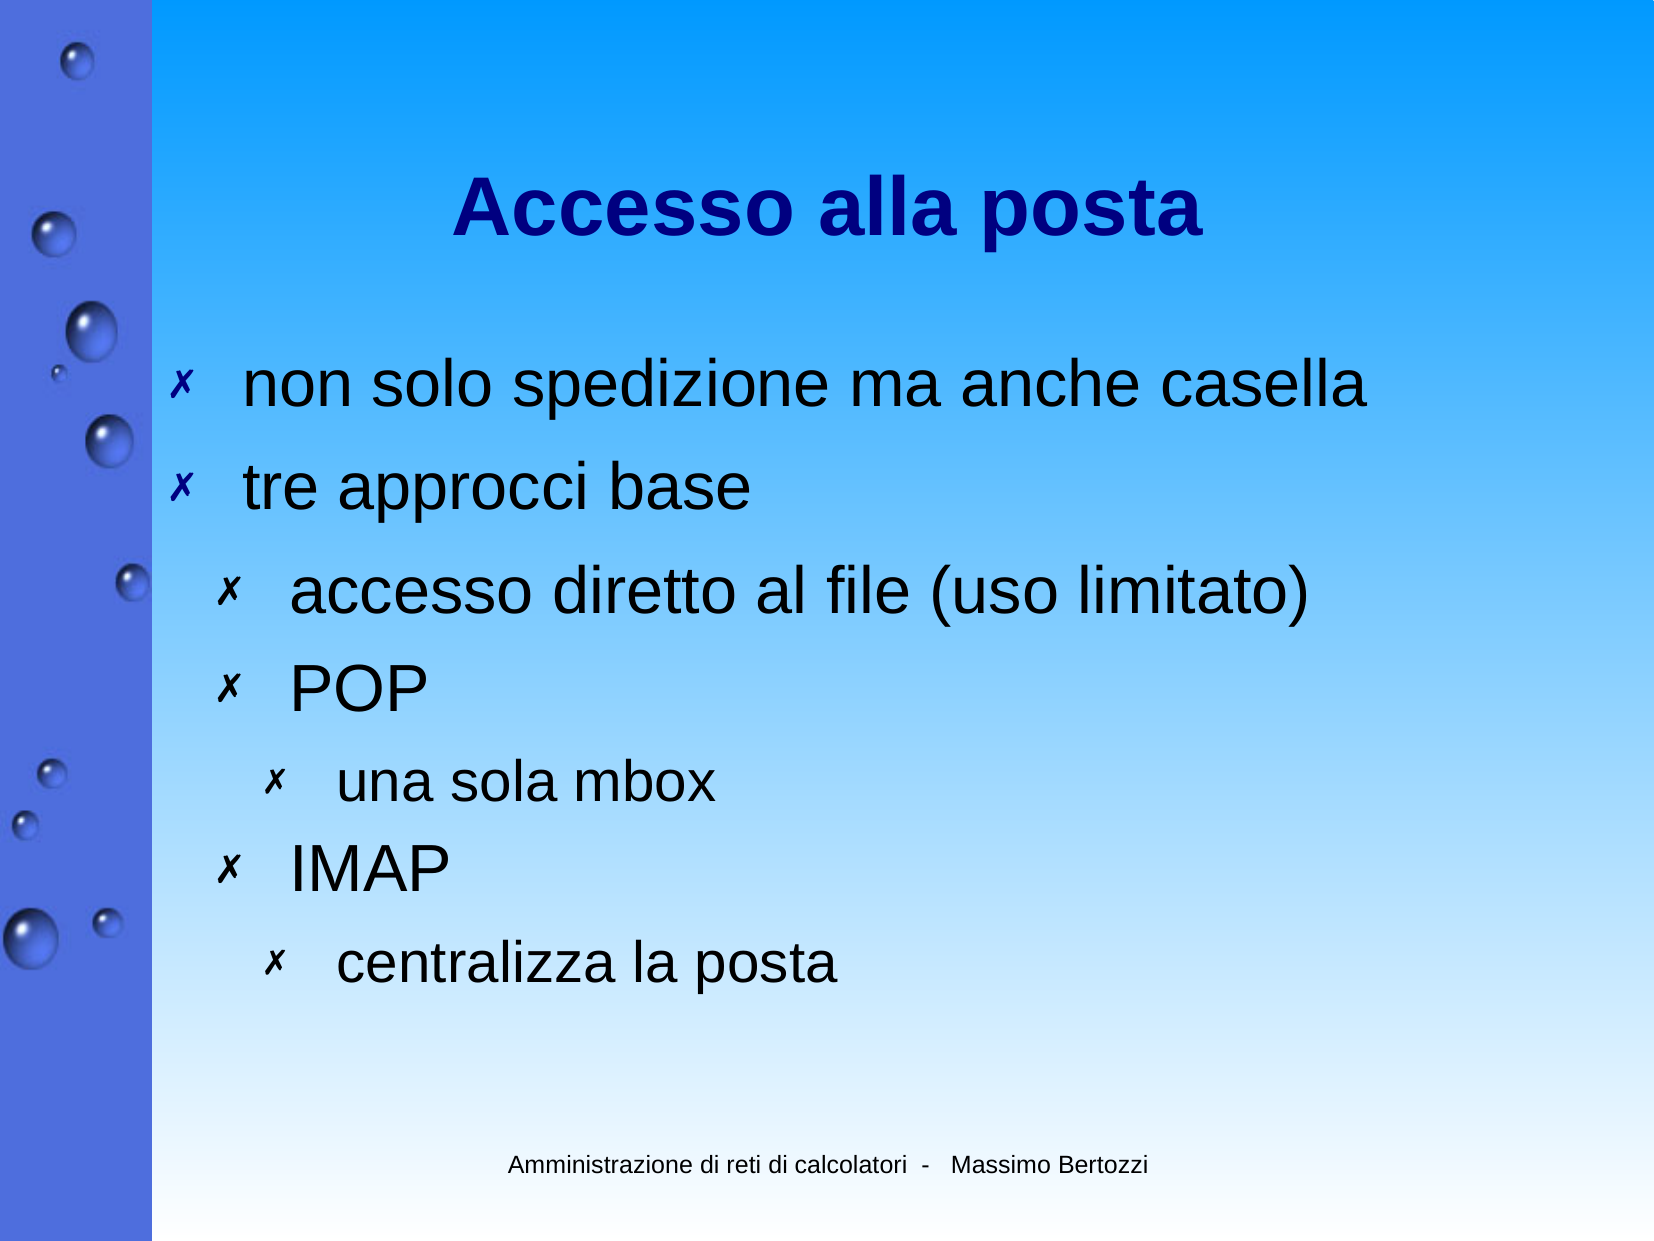

# Accesso alla posta
non solo spedizione ma anche casella
tre approcci base
accesso diretto al file (uso limitato)
POP
una sola mbox
IMAP
centralizza la posta